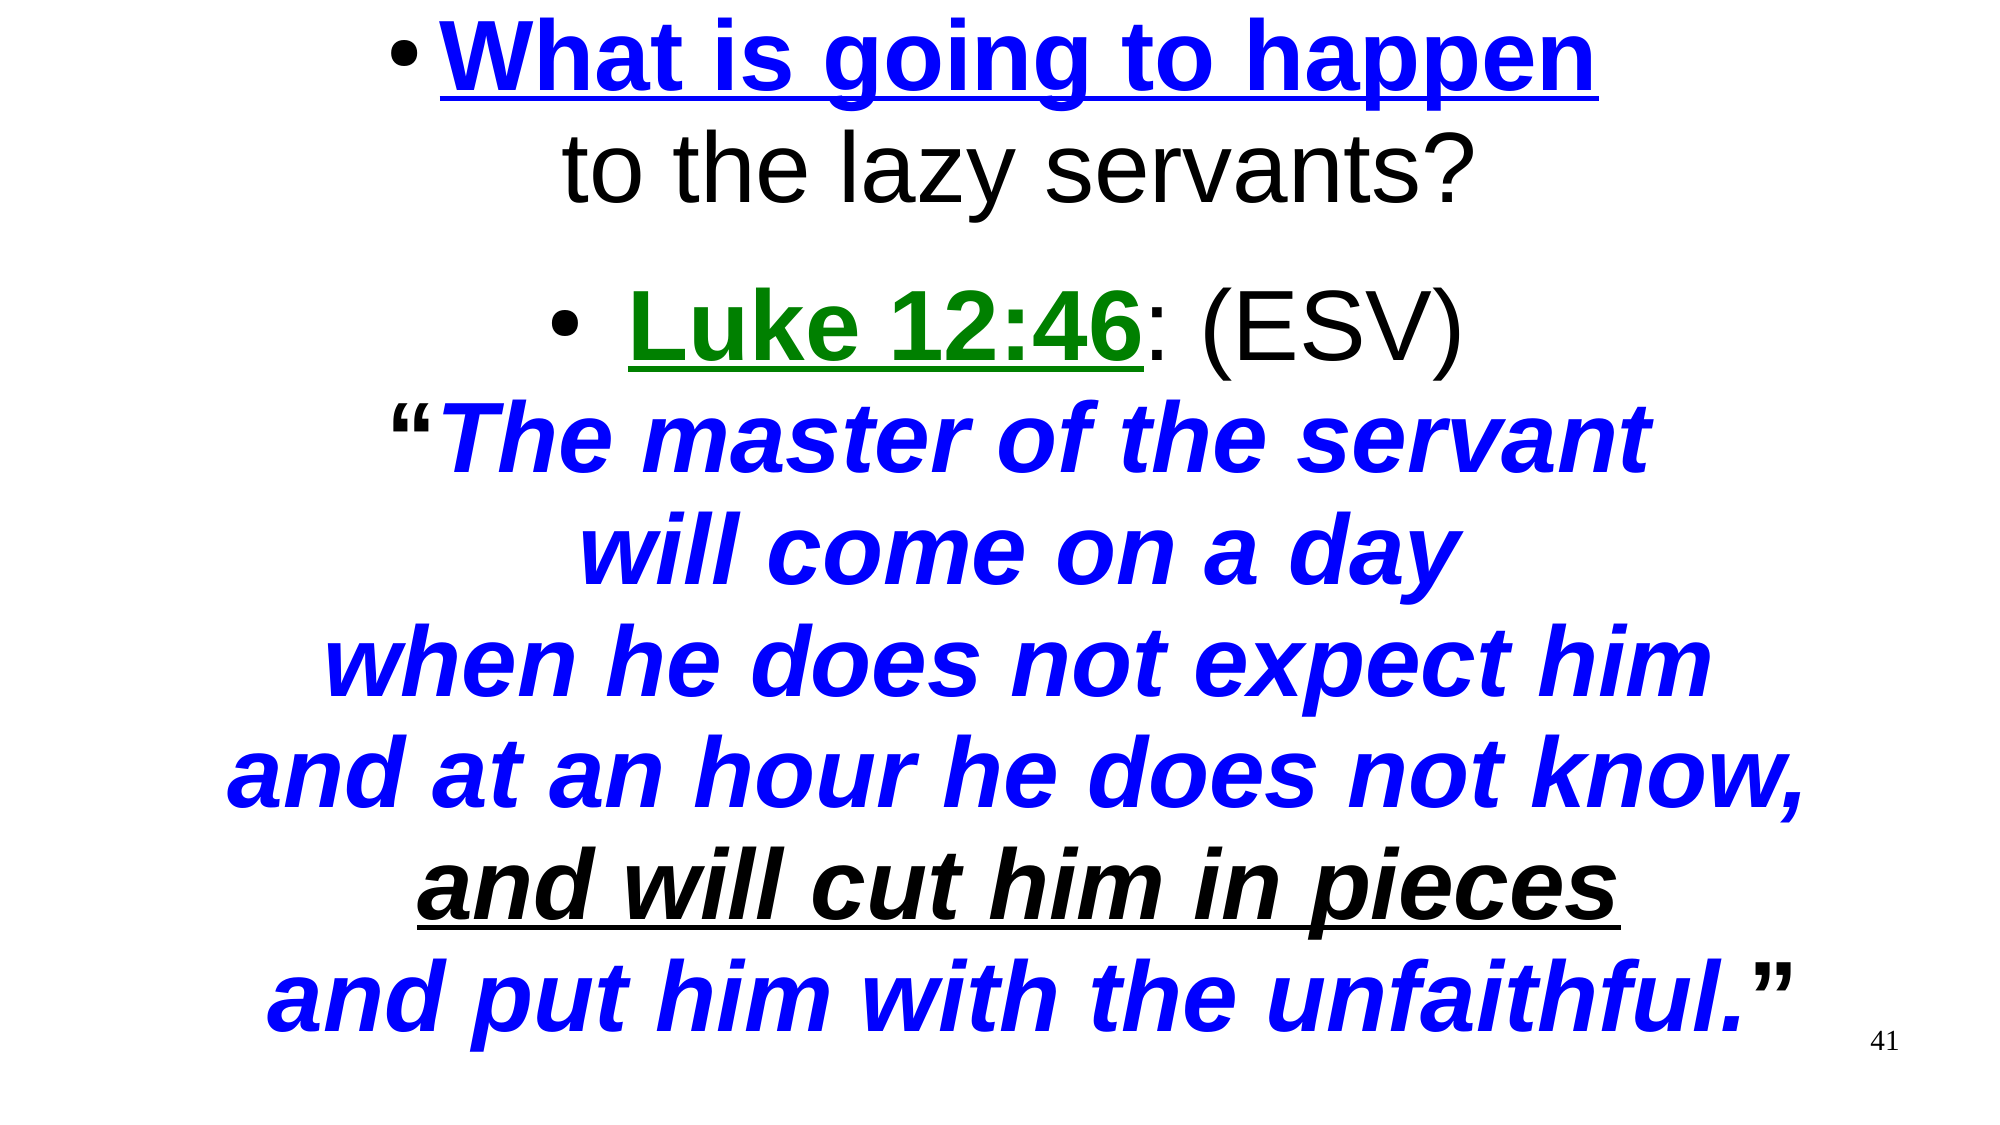

# What is going to happen to the lazy servants?
 Luke 12:46: (ESV)
“The master of the servant
will come on a day
when he does not expect him
and at an hour he does not know,
and will cut him in pieces
and put him with the unfaithful.”
41